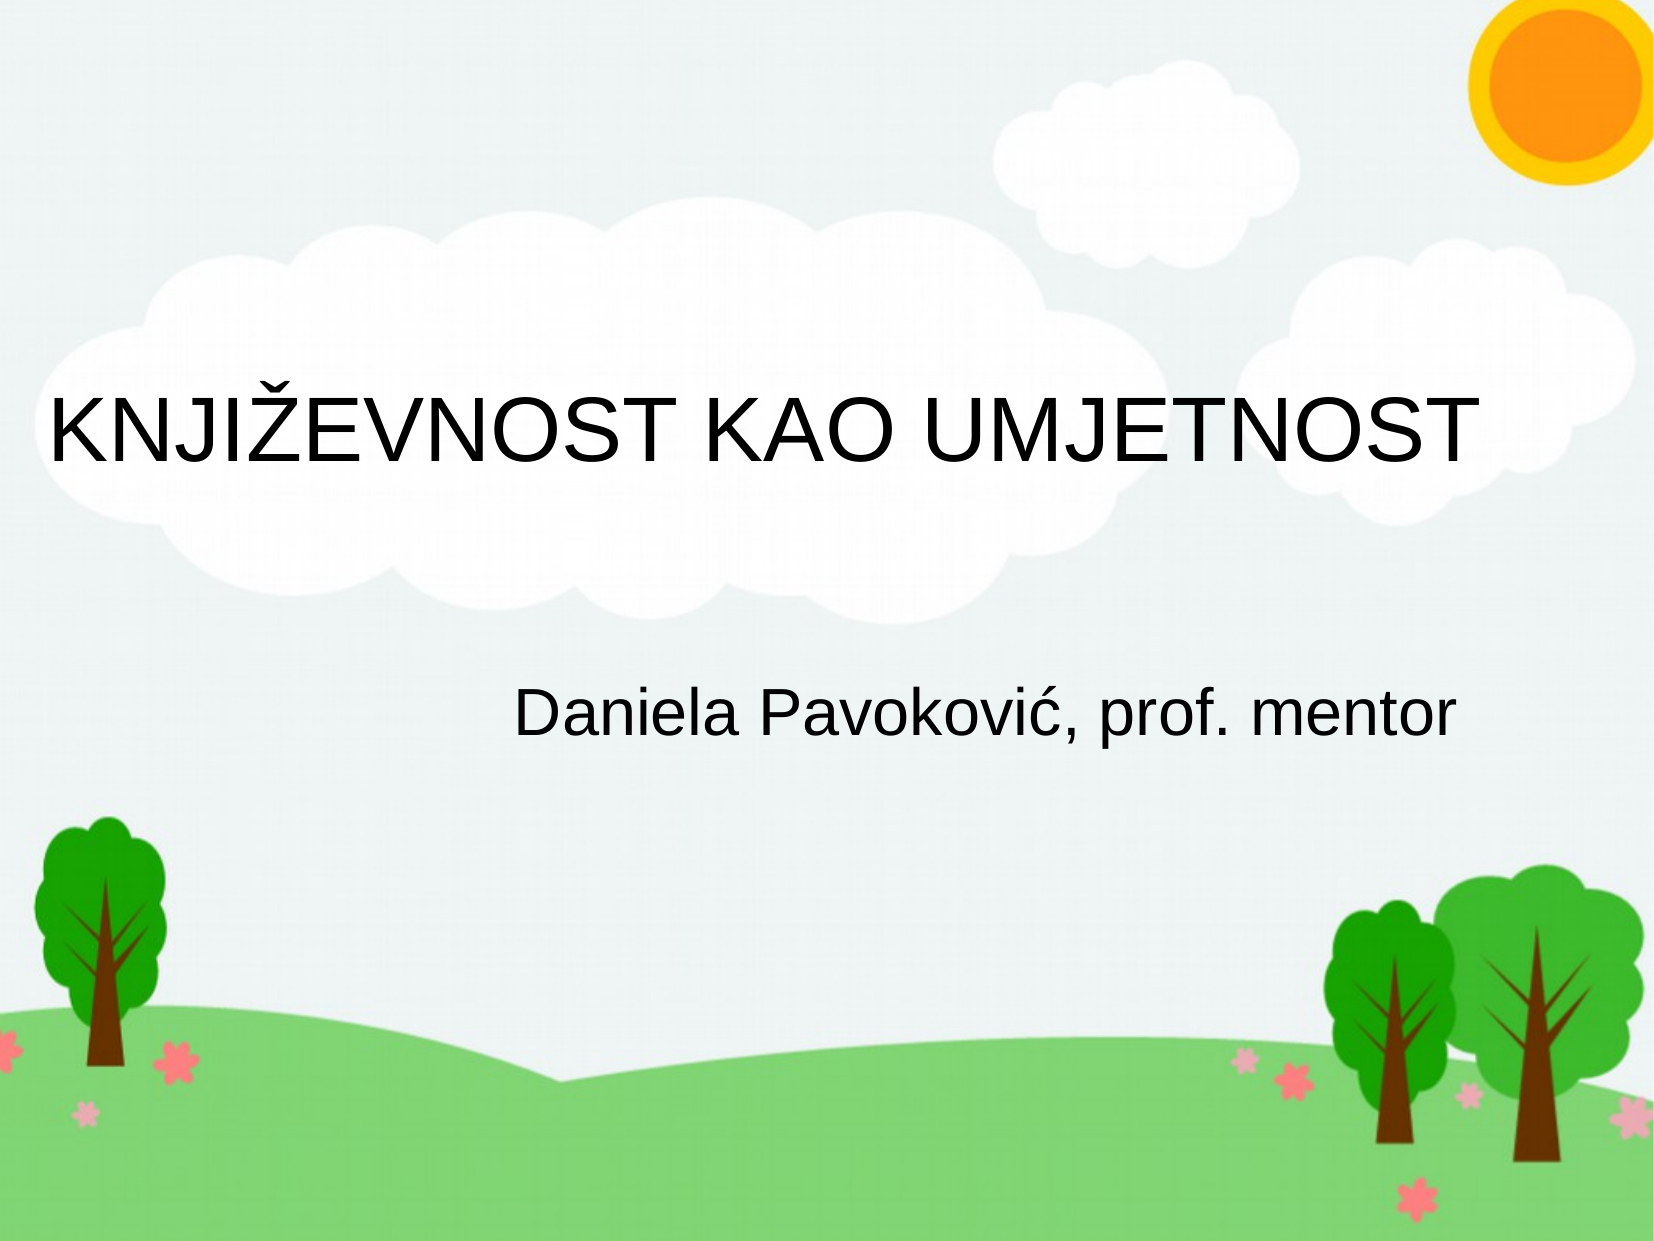

# KNJIŽEVNOST KAO UMJETNOST
Daniela Pavoković, prof. mentor